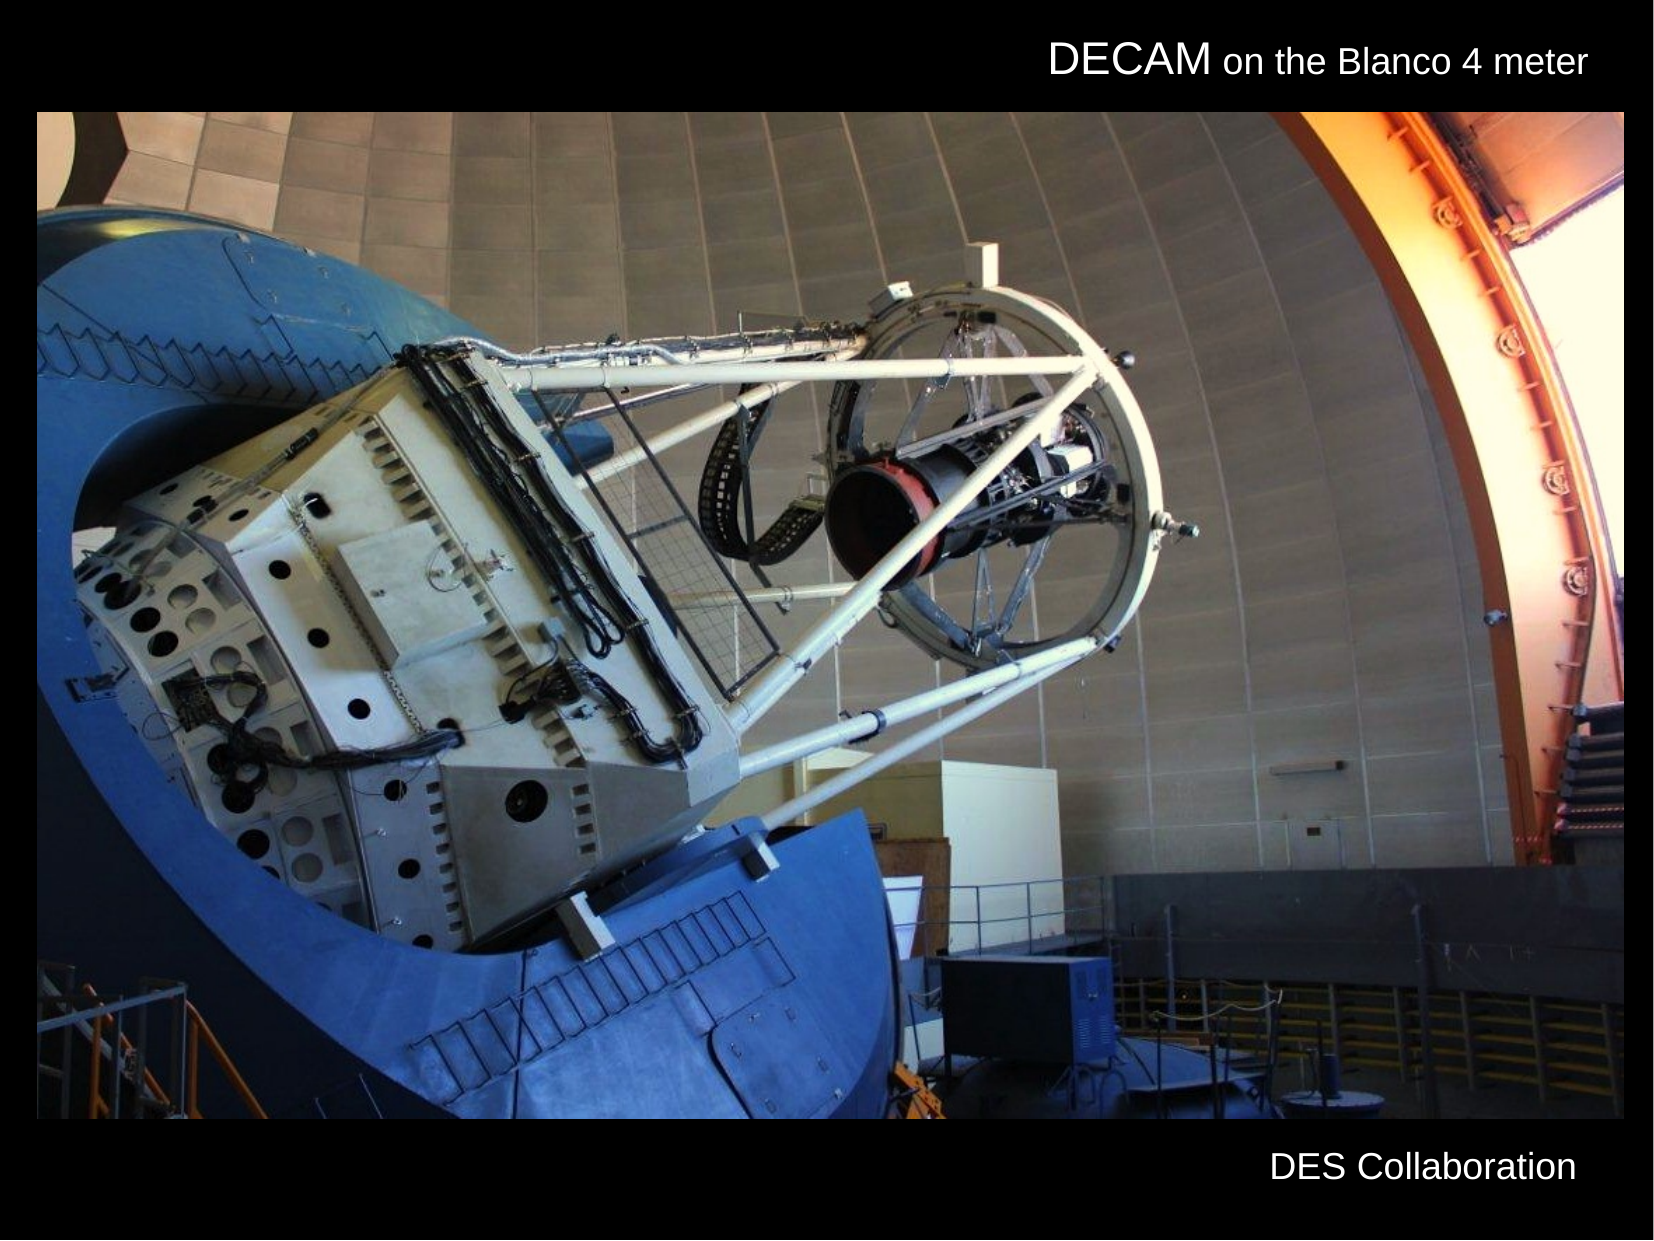

DECAM on the Blanco 4 meter
DES Collaboration